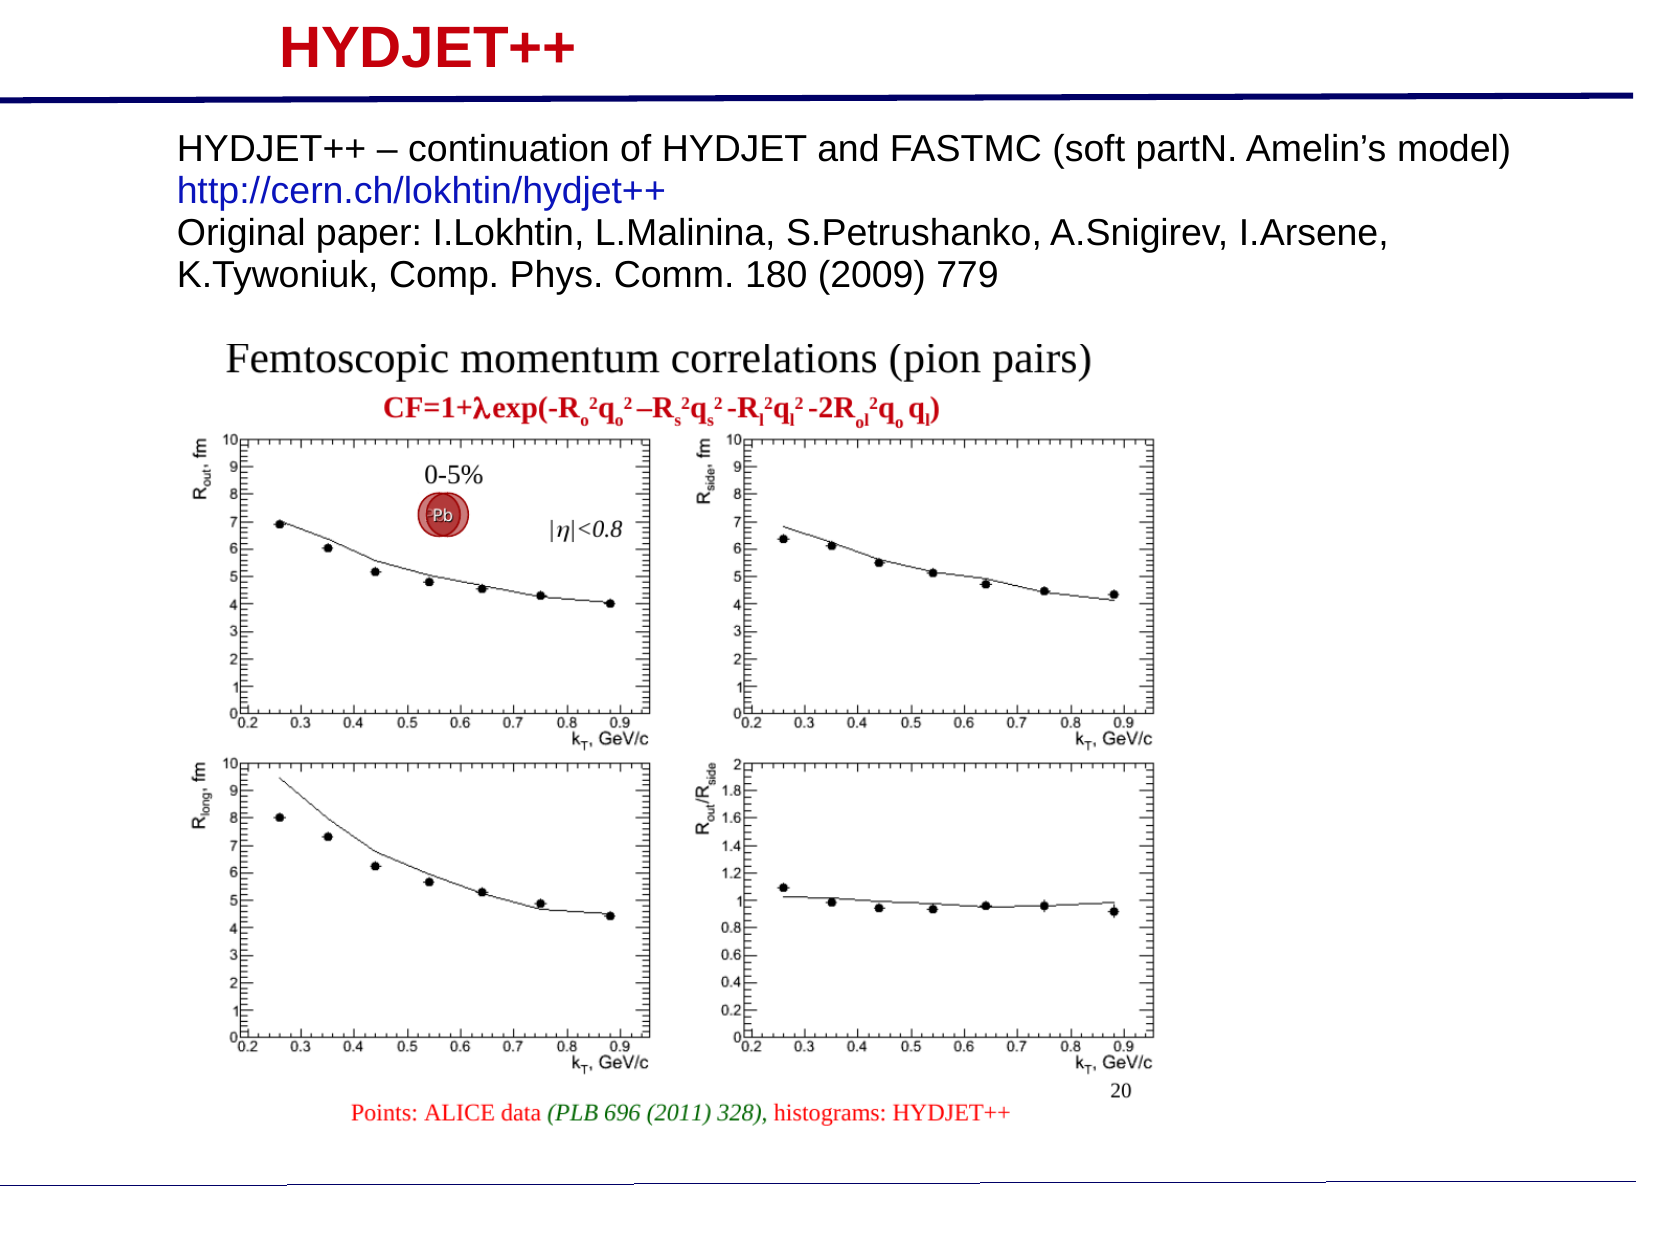

# HYDJET++
HYDJET++ – continuation of HYDJET and FASTMC (soft partN. Amelin’s model)
http://cern.ch/lokhtin/hydjet++
Original paper: I.Lokhtin, L.Malinina, S.Petrushanko, A.Snigirev, I.Arsene,
K.Tywoniuk, Comp. Phys. Comm. 180 (2009) 779